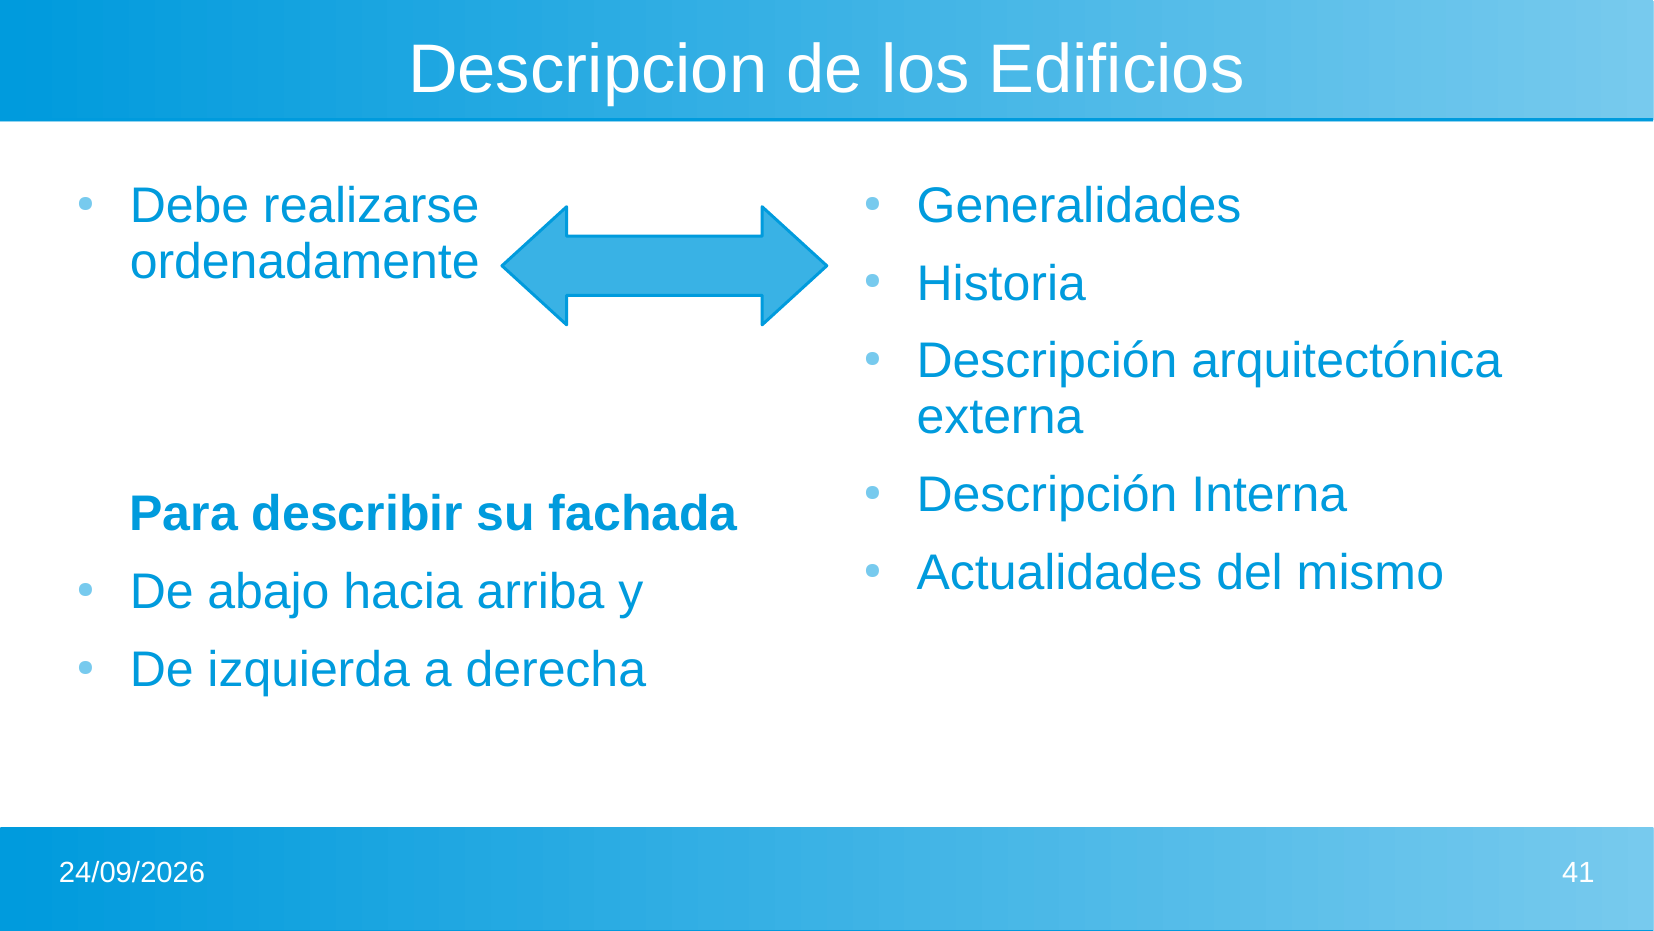

# Descripcion de los Edificios
Debe realizarse ordenadamente
Generalidades
Historia
Descripción arquitectónica externa
Descripción Interna
Actualidades del mismo
Para describir su fachada
De abajo hacia arriba y
De izquierda a derecha
41